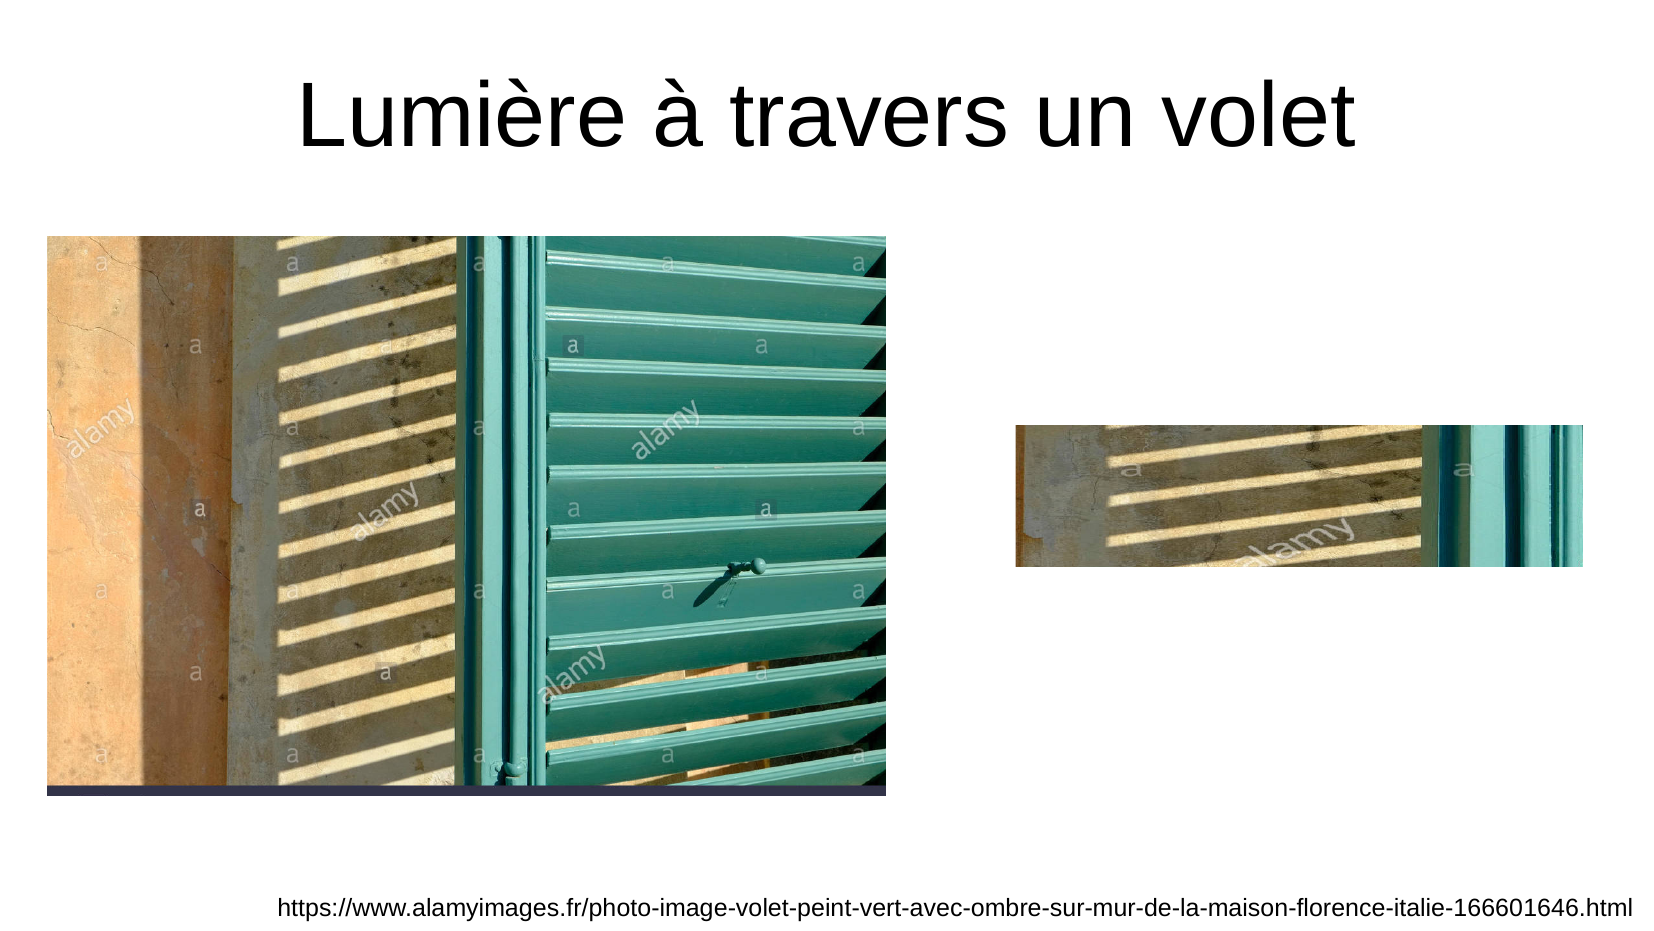

# Lumière à travers un volet
https://www.alamyimages.fr/photo-image-volet-peint-vert-avec-ombre-sur-mur-de-la-maison-florence-italie-166601646.html